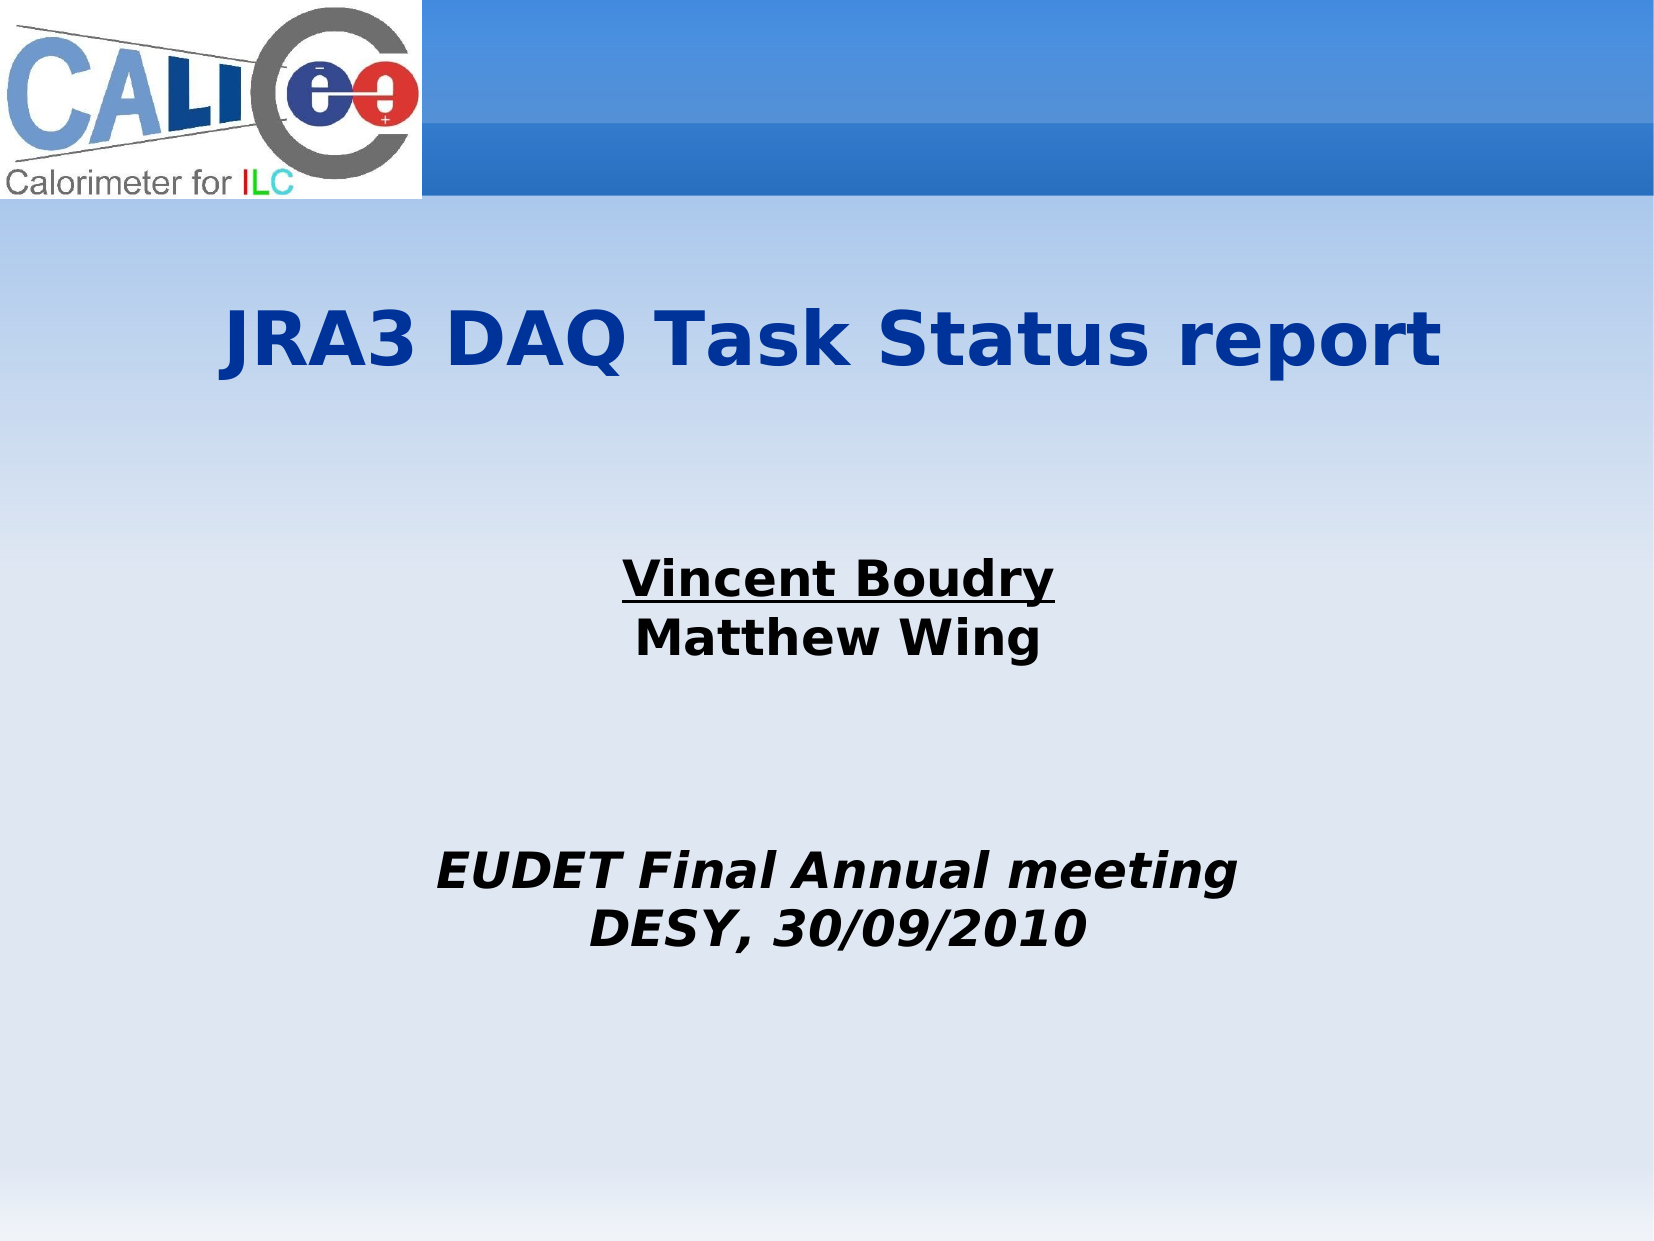

JRA3 DAQ Task Status report
# Vincent Boudry
Matthew Wing
EUDET Final Annual meeting
DESY, 30/09/2010